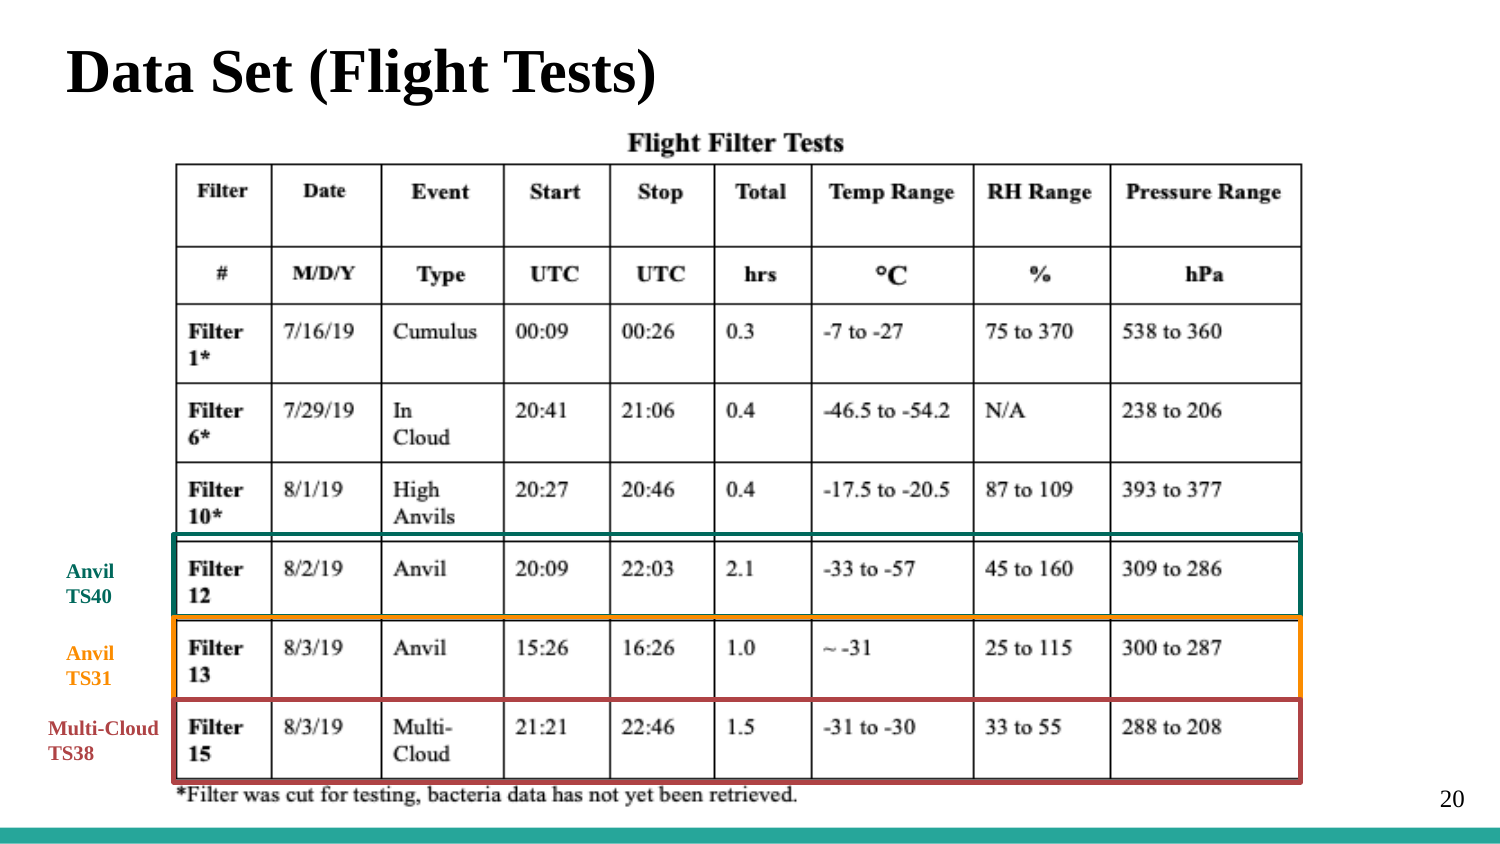

# Data Set (Flight Tests)
Anvil TS40
Anvil TS31
Multi-Cloud TS38